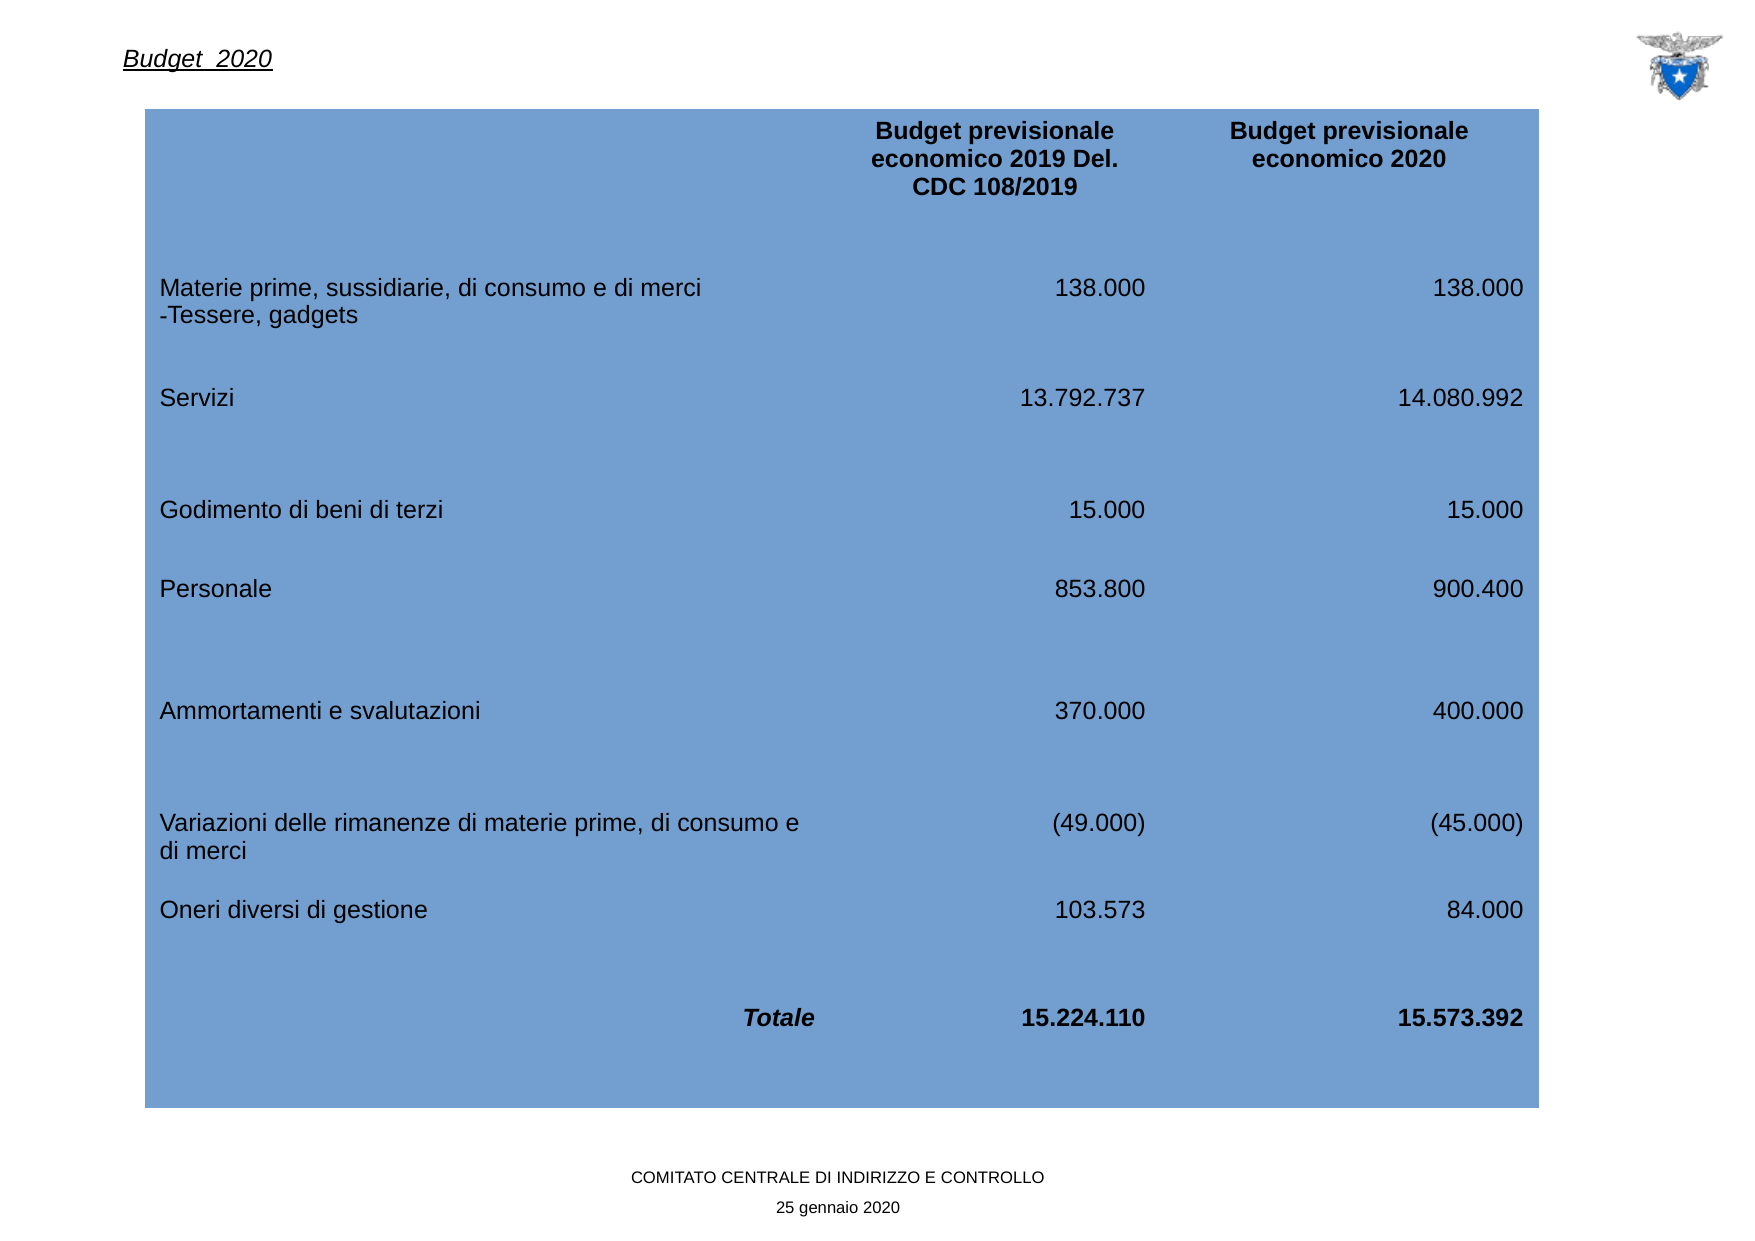

Budget 2020
| | Budget previsionale economico 2019 Del. CDC 108/2019 | Budget previsionale economico 2020 |
| --- | --- | --- |
| Materie prime, sussidiarie, di consumo e di merci Tessere, gadgets | 138.000 | 138.000 |
| Servizi | 13.792.737 | 14.080.992 |
| Godimento di beni di terzi | 15.000 | 15.000 |
| Personale | 853.800 | 900.400 |
| Ammortamenti e svalutazioni | 370.000 | 400.000 |
| Variazioni delle rimanenze di materie prime, di consumo e di merci | (49.000) | (45.000) |
| Oneri diversi di gestione | 103.573 | 84.000 |
| Totale | 15.224.110 | 15.573.392 |
COSTI DELLA PRODUZIONE
COMITATO CENTRALE DI INDIRIZZO E CONTROLLO
25 gennaio 2020